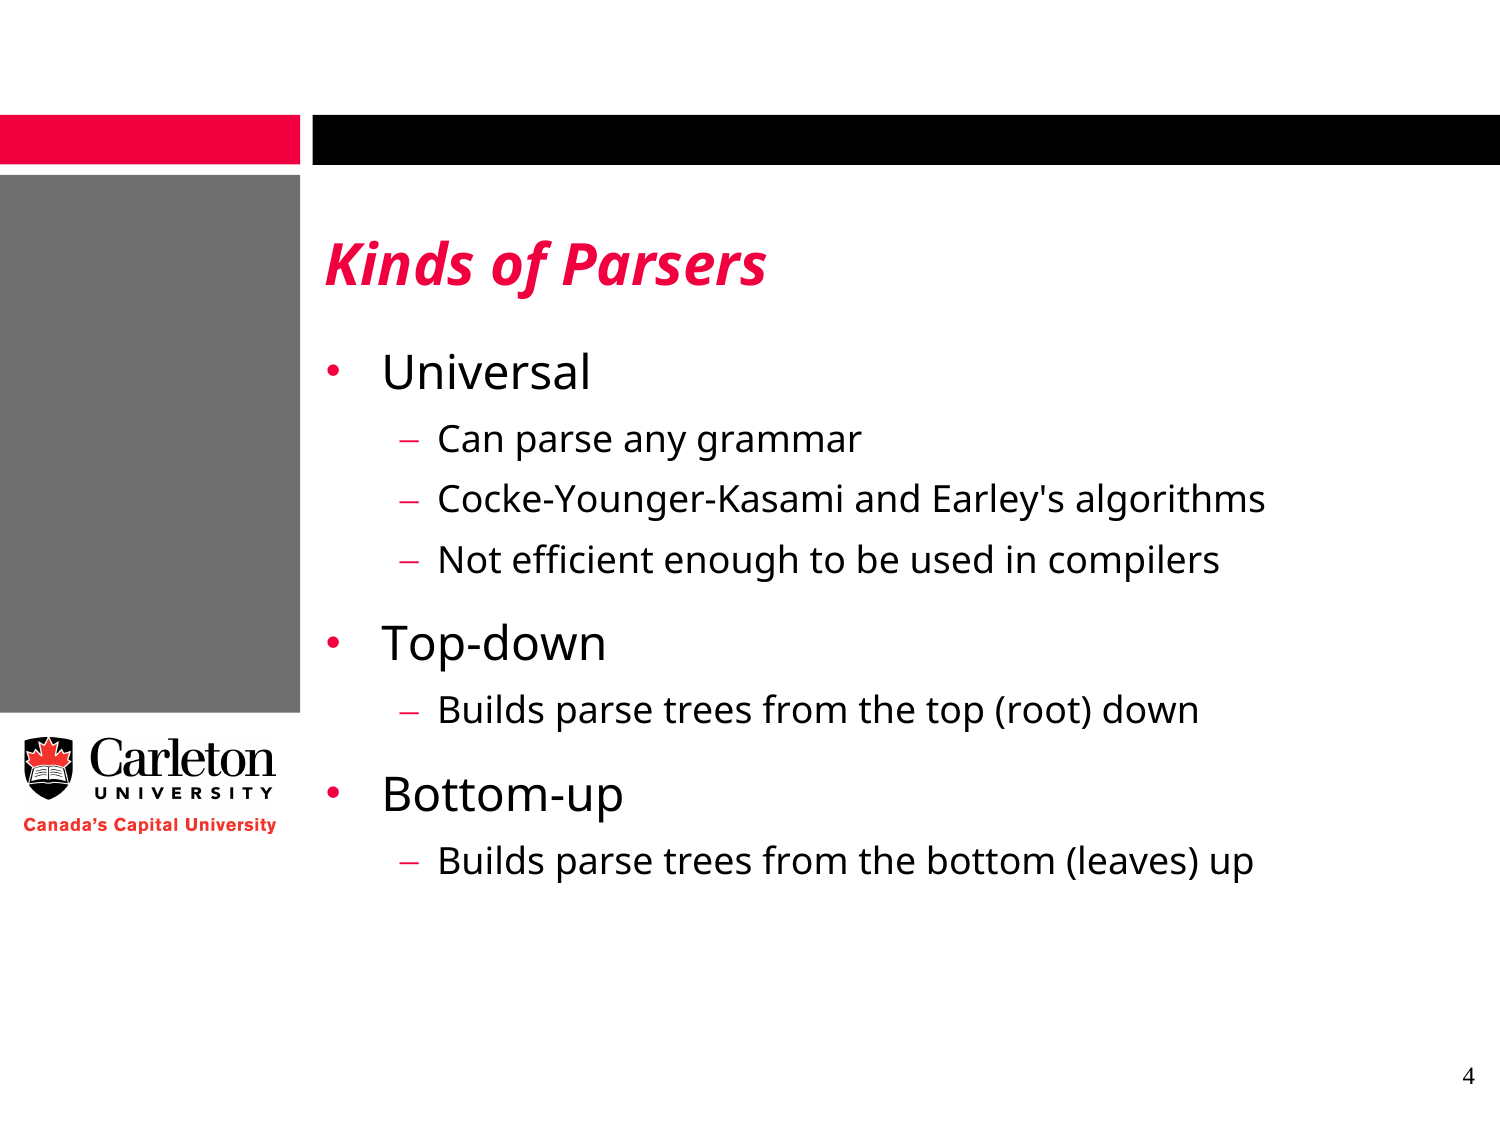

# Kinds of Parsers
Universal
Can parse any grammar
Cocke-Younger-Kasami and Earley's algorithms
Not efficient enough to be used in compilers
Top-down
Builds parse trees from the top (root) down
Bottom-up
Builds parse trees from the bottom (leaves) up
4